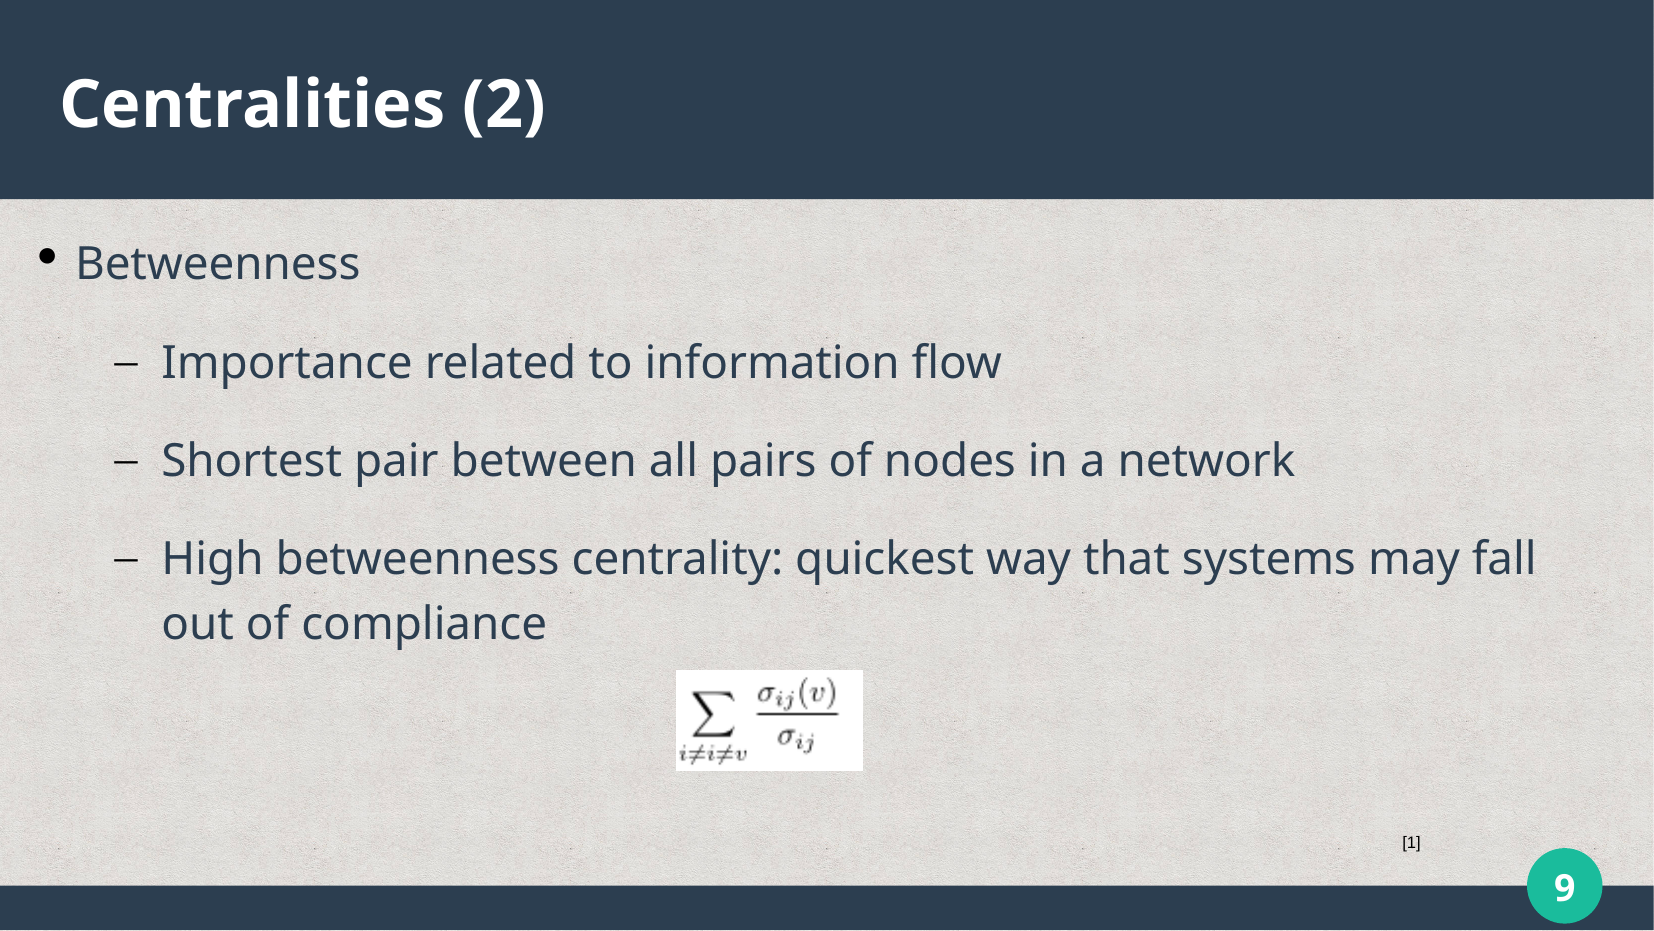

# Centralities (2)
Betweenness
Importance related to information flow
Shortest pair between all pairs of nodes in a network
High betweenness centrality: quickest way that systems may fall out of compliance
[1]